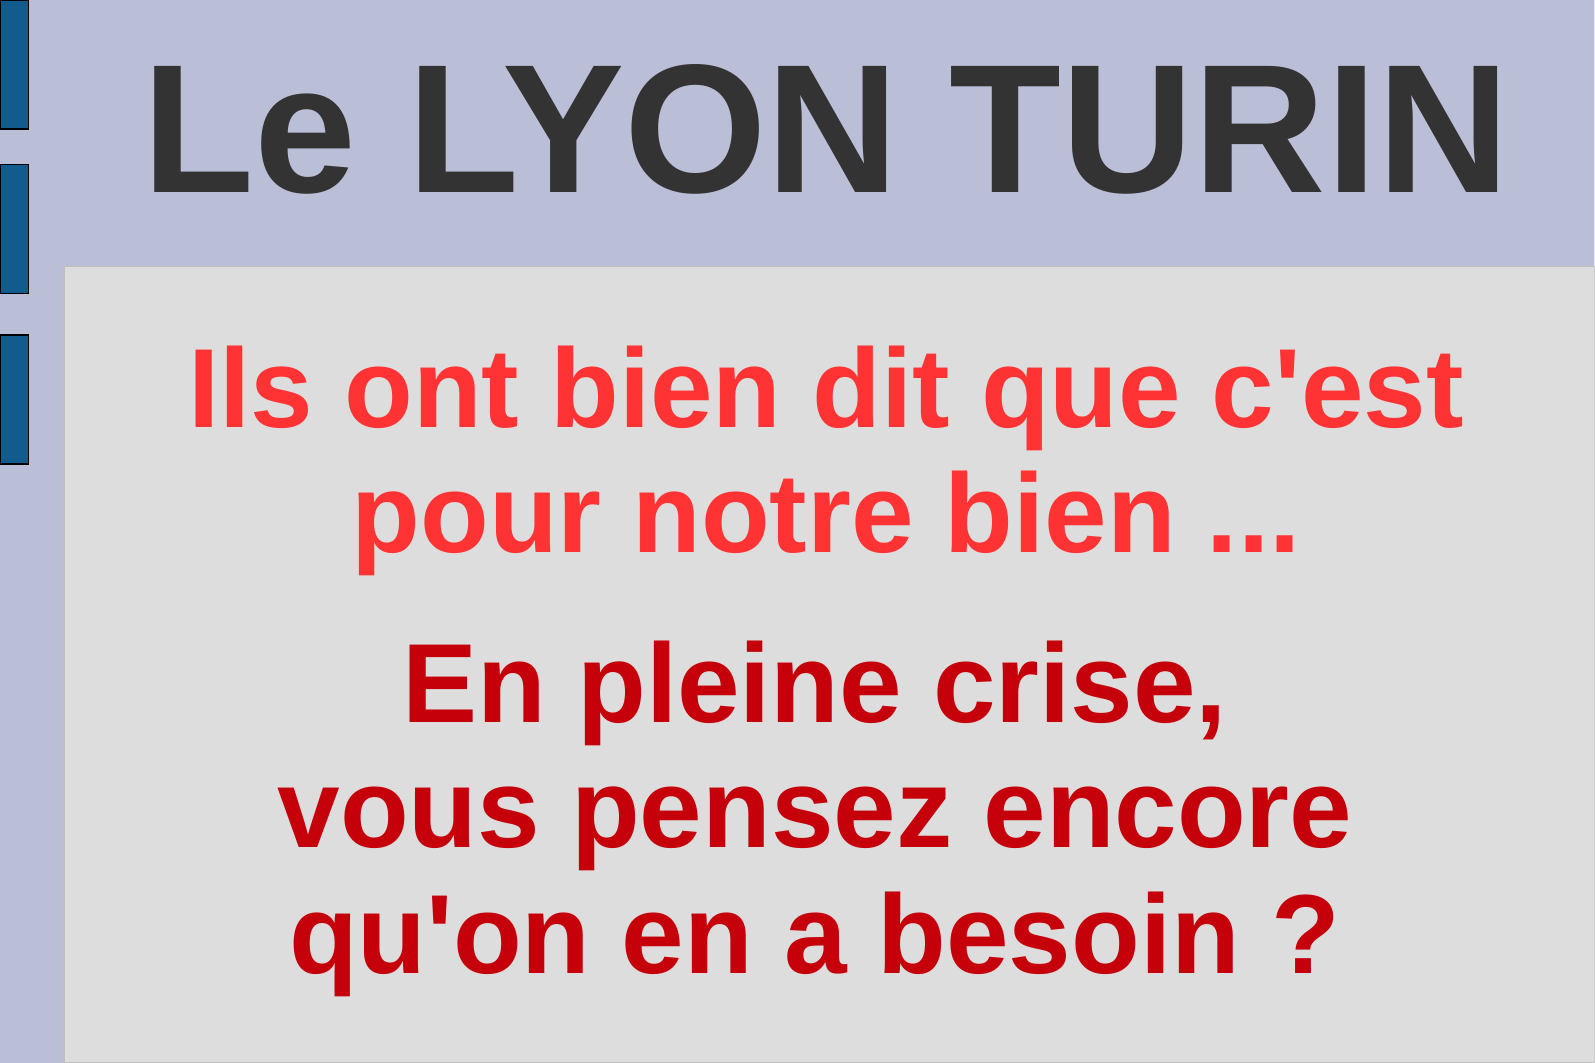

Le LYON TURIN
Ils ont bien dit que c'est pour notre bien ...
En pleine crise,
vous pensez encore qu'on en a besoin ?